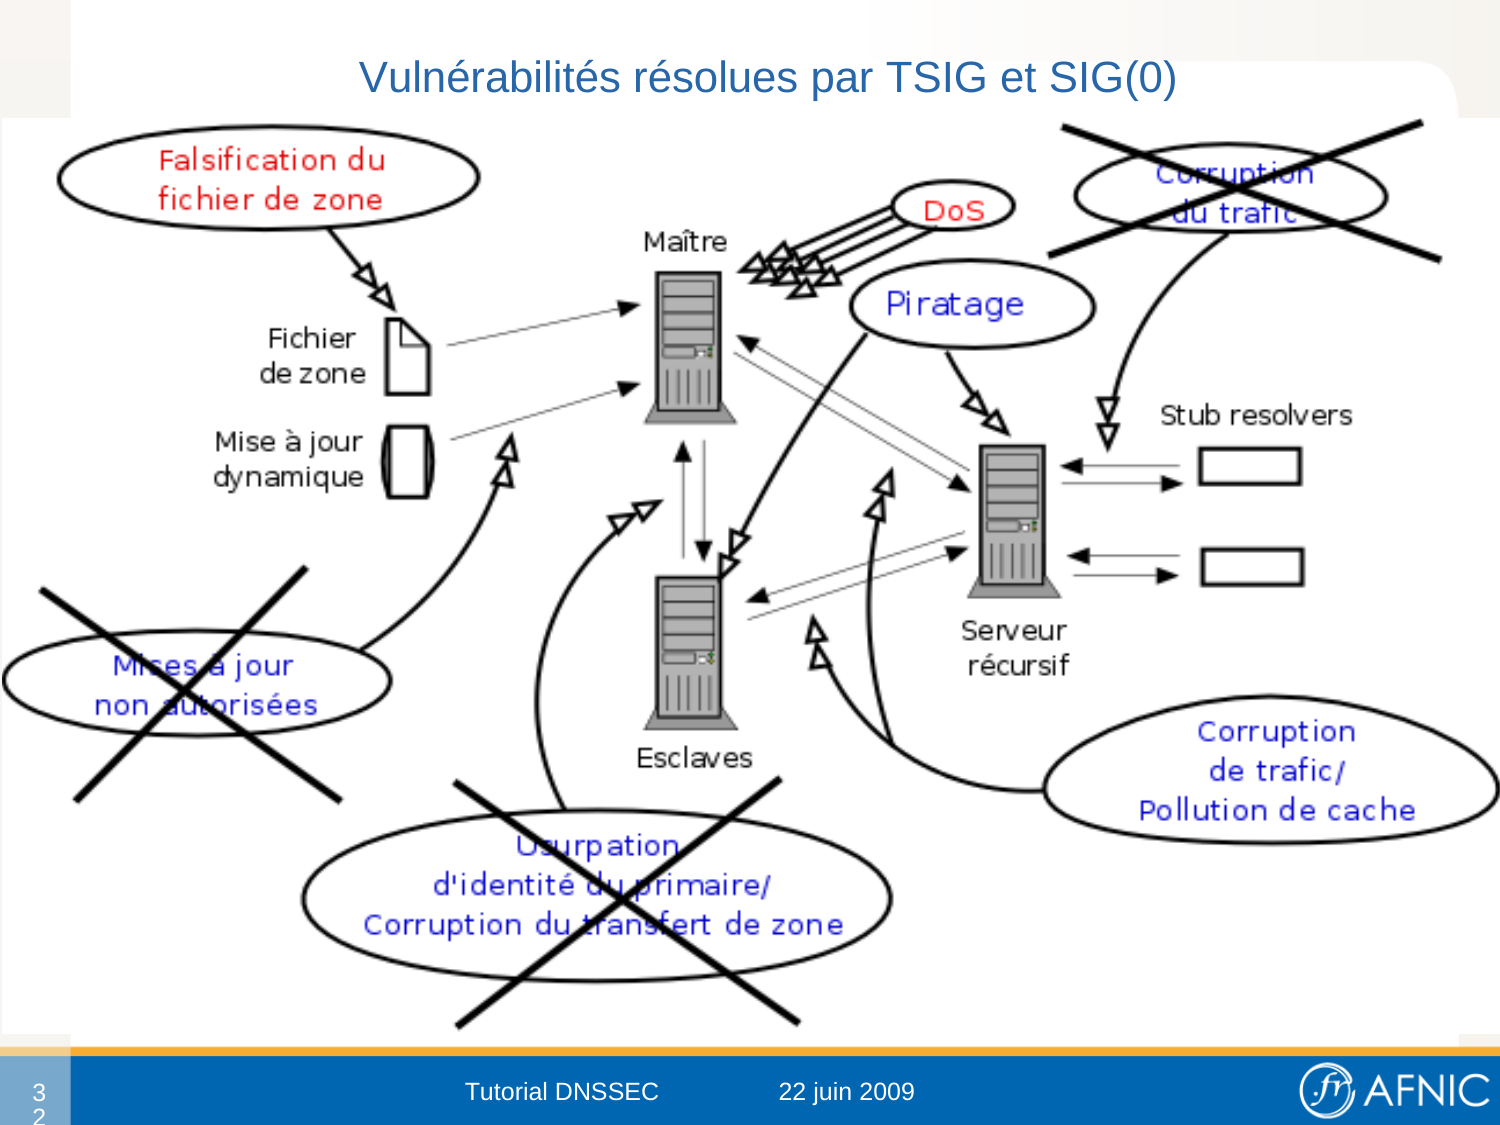

# Vulnérabilités résolues par TSIG et SIG(0)